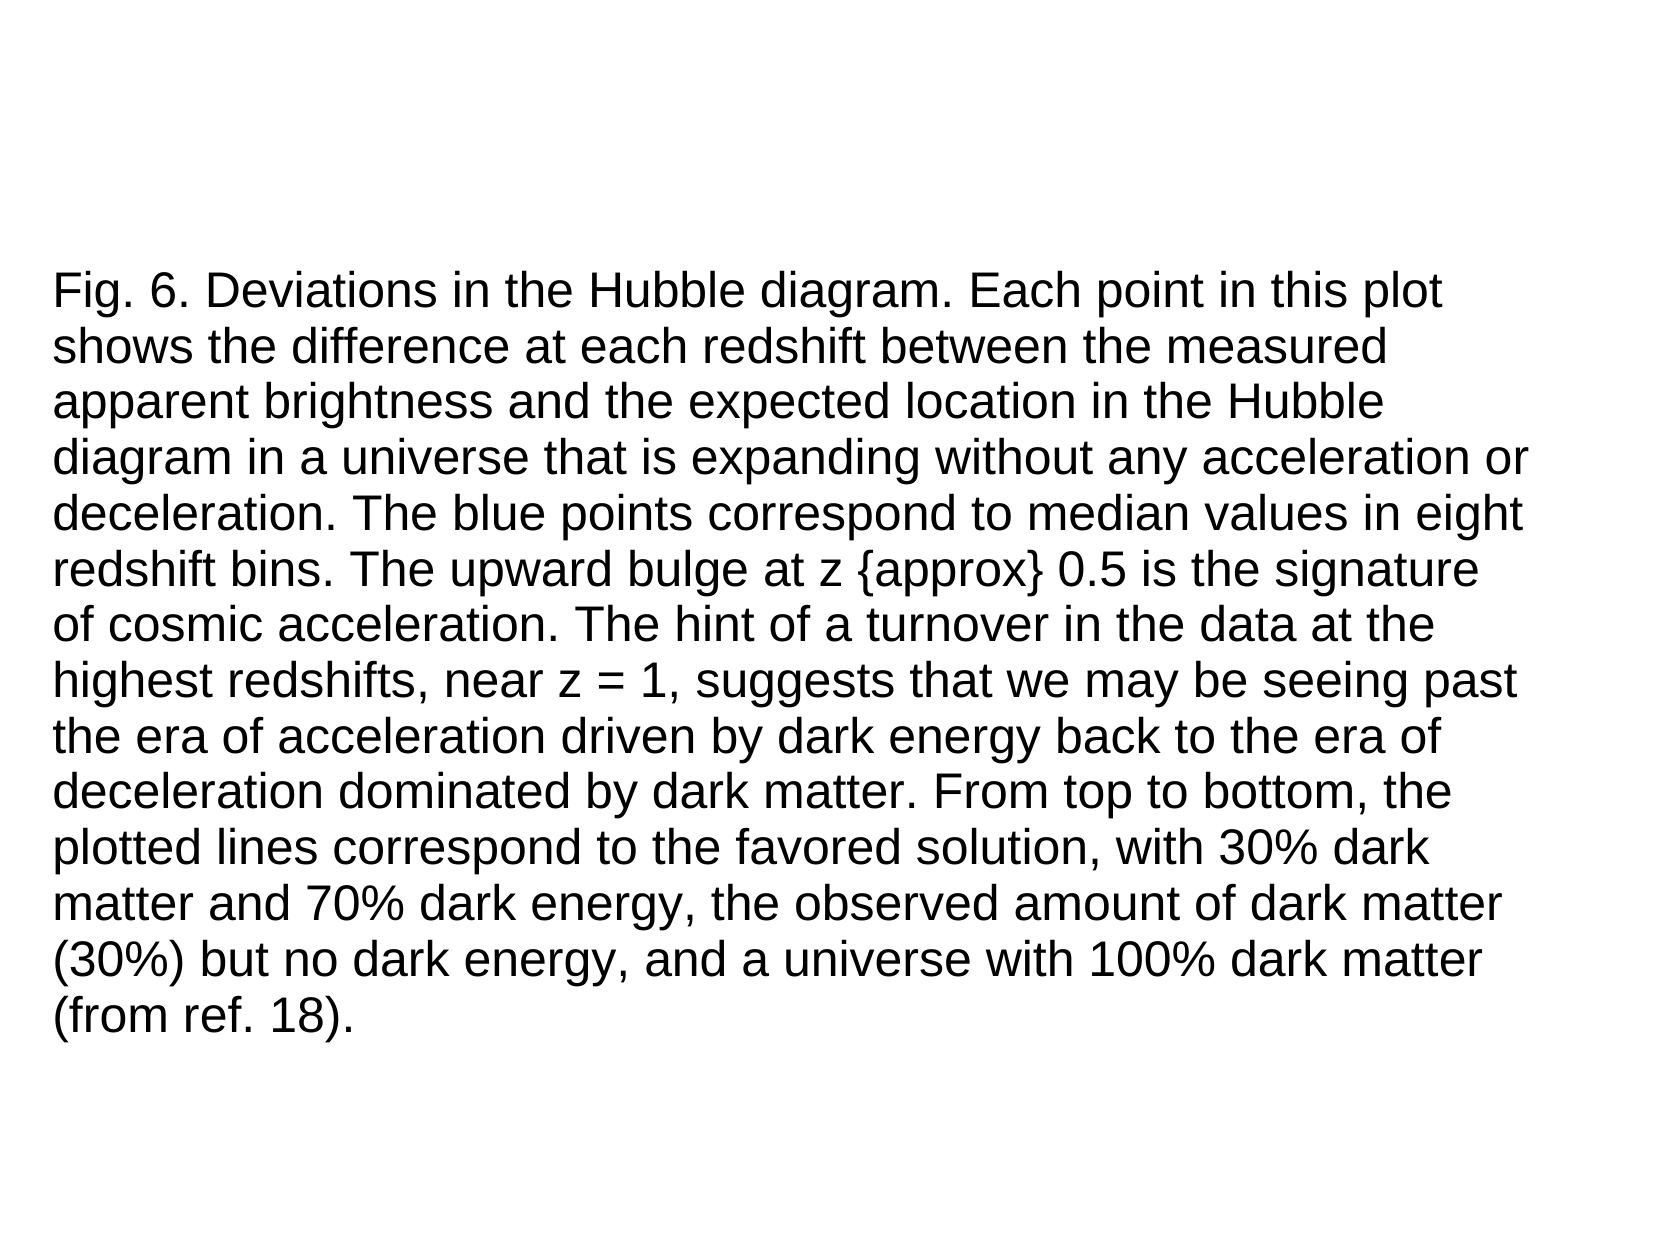

Fig. 6. Deviations in the Hubble diagram. Each point in this plot shows the difference at each redshift between the measured apparent brightness and the expected location in the Hubble diagram in a universe that is expanding without any acceleration or deceleration. The blue points correspond to median values in eight redshift bins. The upward bulge at z {approx} 0.5 is the signature of cosmic acceleration. The hint of a turnover in the data at the highest redshifts, near z = 1, suggests that we may be seeing past the era of acceleration driven by dark energy back to the era of deceleration dominated by dark matter. From top to bottom, the plotted lines correspond to the favored solution, with 30% dark matter and 70% dark energy, the observed amount of dark matter (30%) but no dark energy, and a universe with 100% dark matter (from ref. 18).